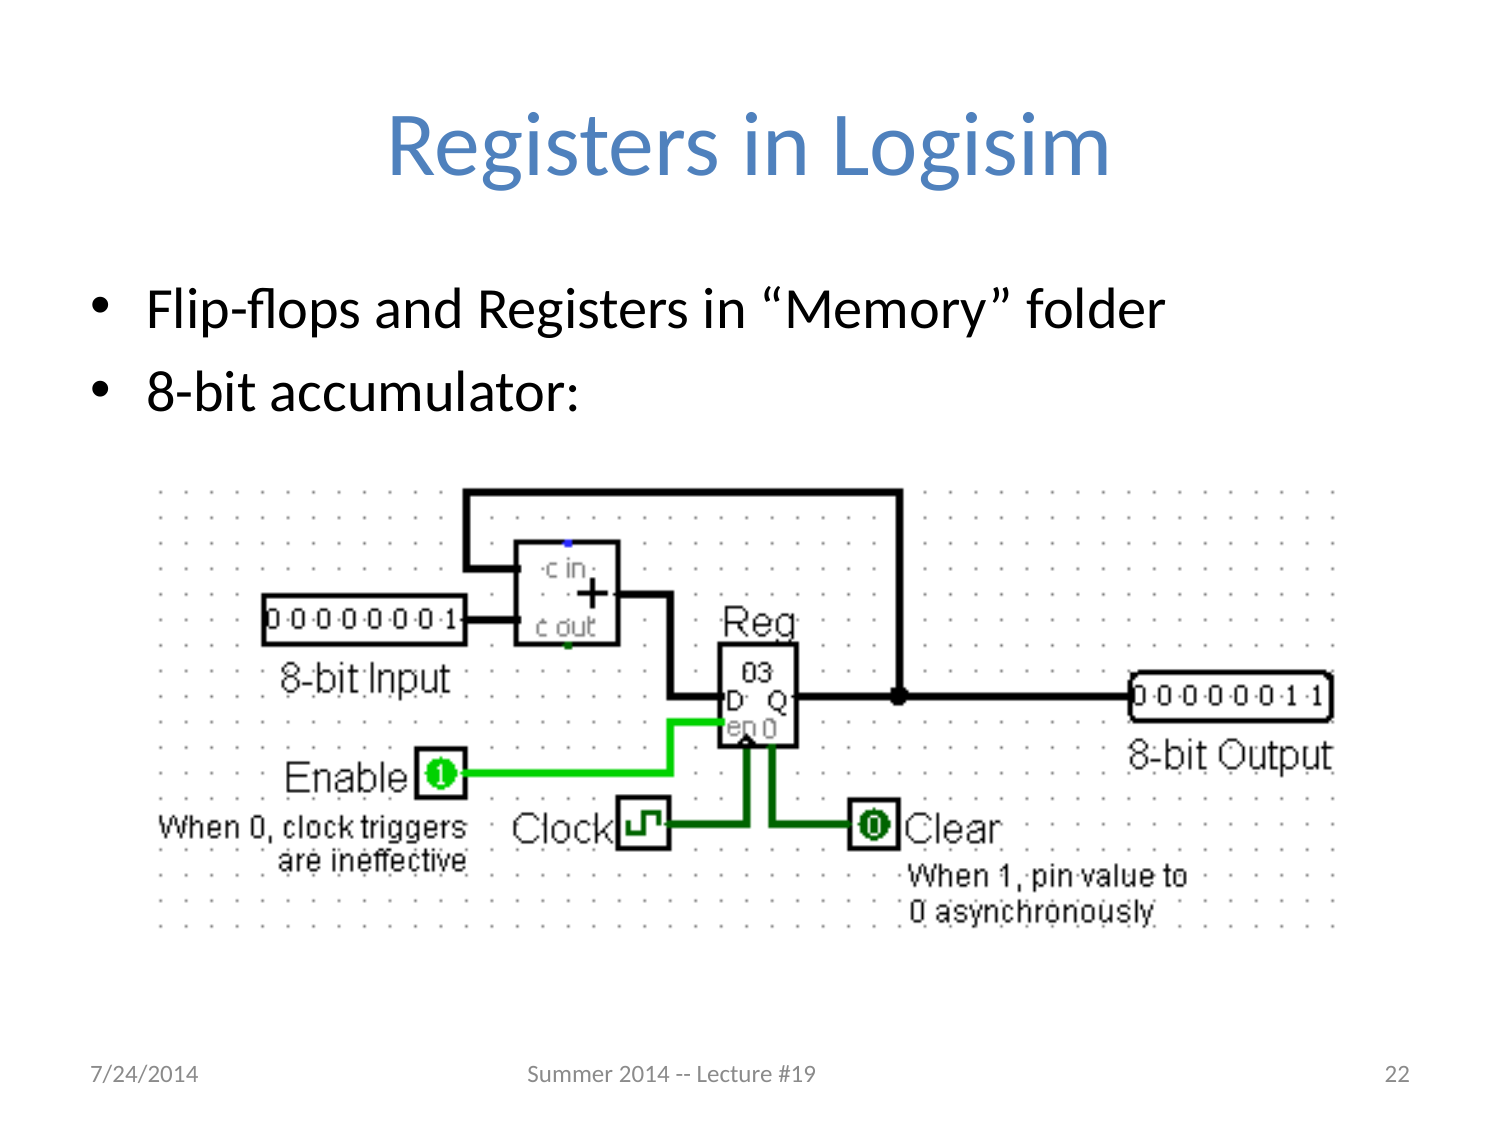

# Registers in Logisim
Flip-flops and Registers in “Memory” folder
8-bit accumulator:
7/24/2014
Summer 2014 -- Lecture #19